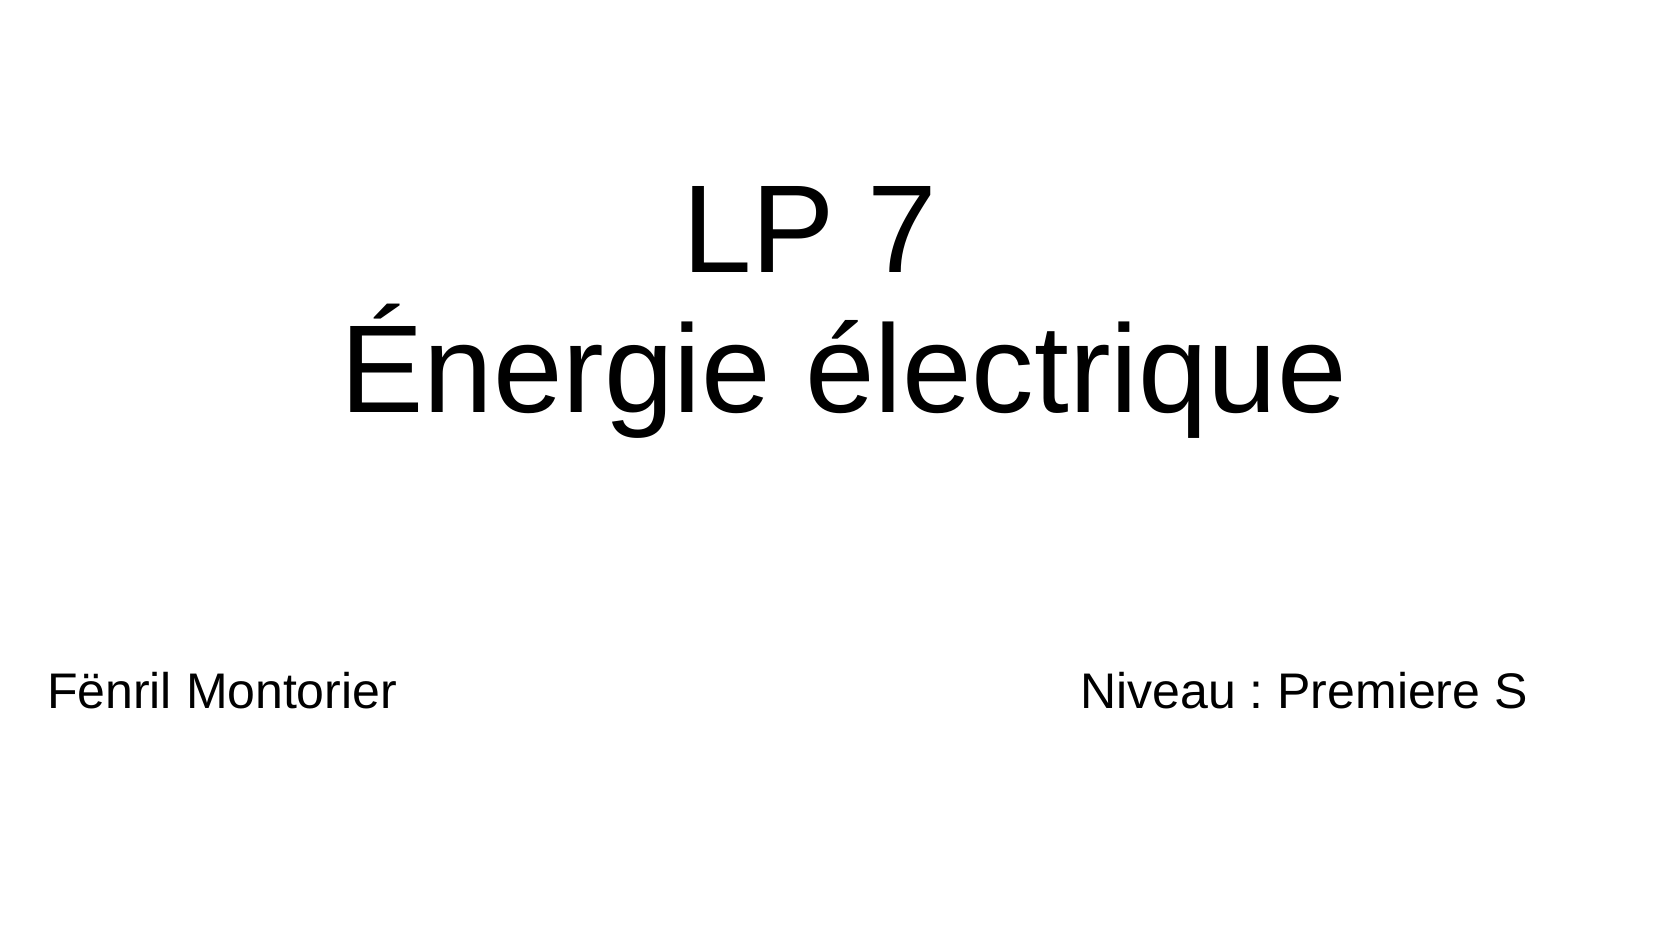

# LP 7 Énergie électrique
Fënril Montorier										Niveau : Premiere S